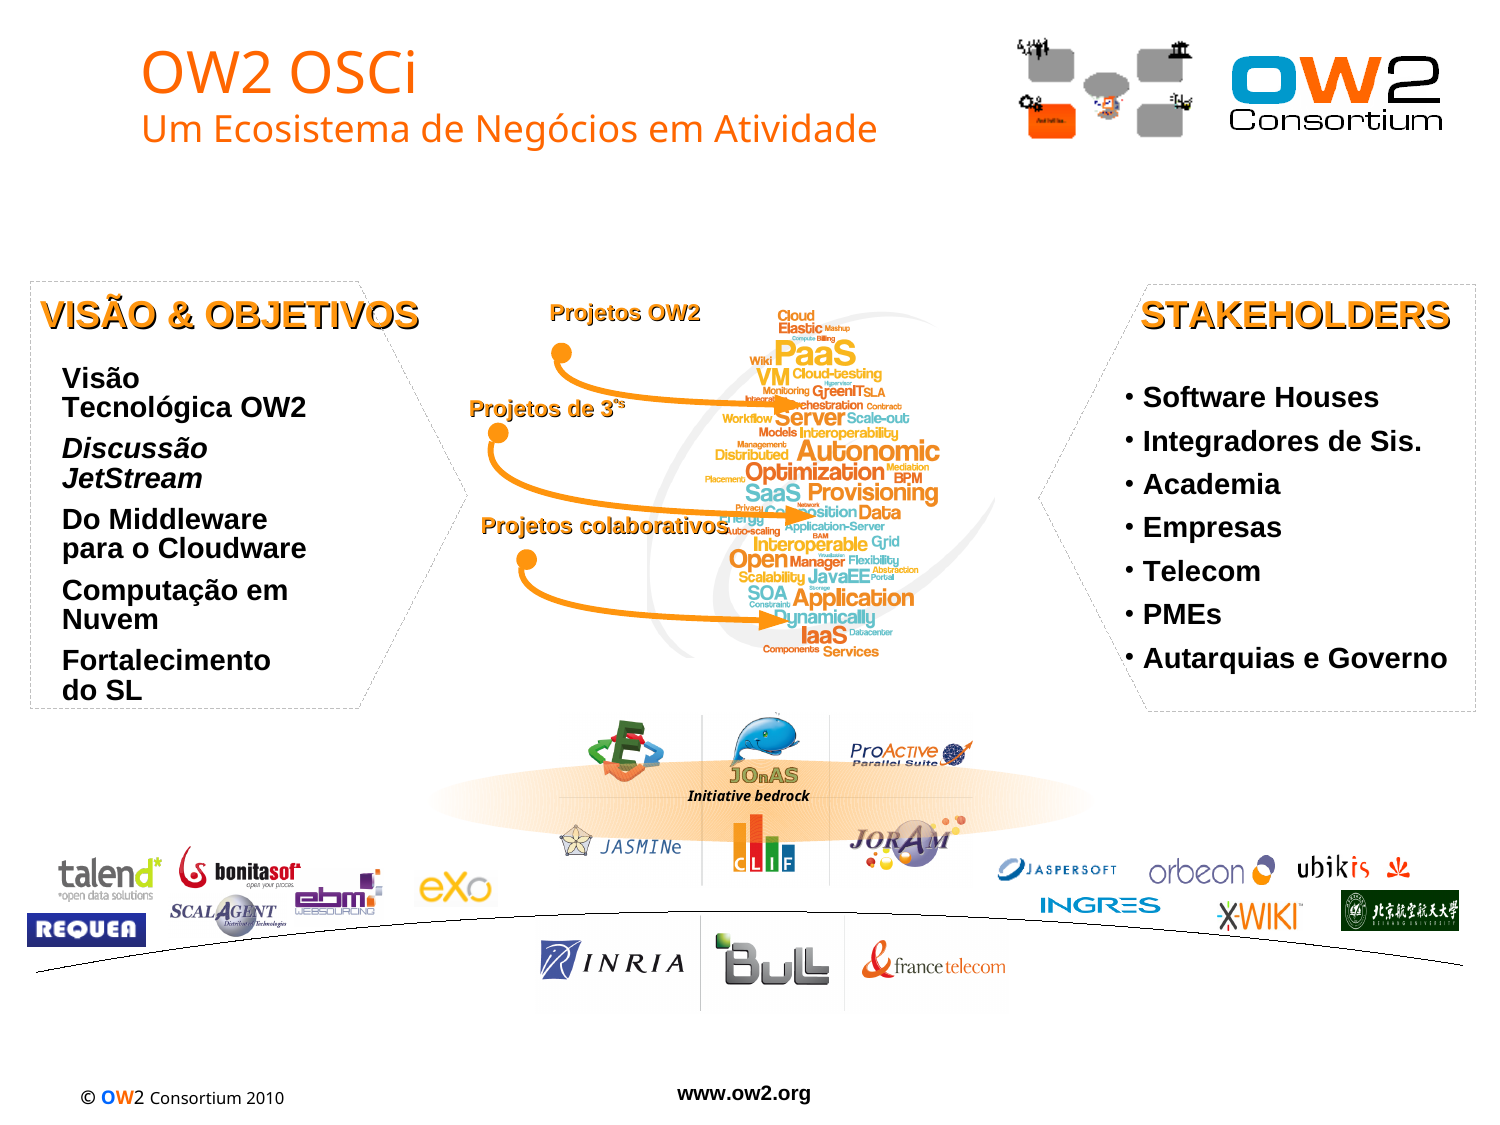

OW2 OSCi
Um Ecosistema de Negócios em Atividade
VISÃO & OBJETIVOS
STAKEHOLDERS
Projetos OW2
Projetos de 3ºs
Projetos colaborativos
Visão Tecnológica OW2
Discussão JetStream
Do Middleware
para o Cloudware
Computação em Nuvem
Fortalecimento do SL
 Software Houses
 Integradores de Sis.
 Academia
 Empresas
 Telecom
 PMEs
 Autarquias e Governo
Initiative bedrock